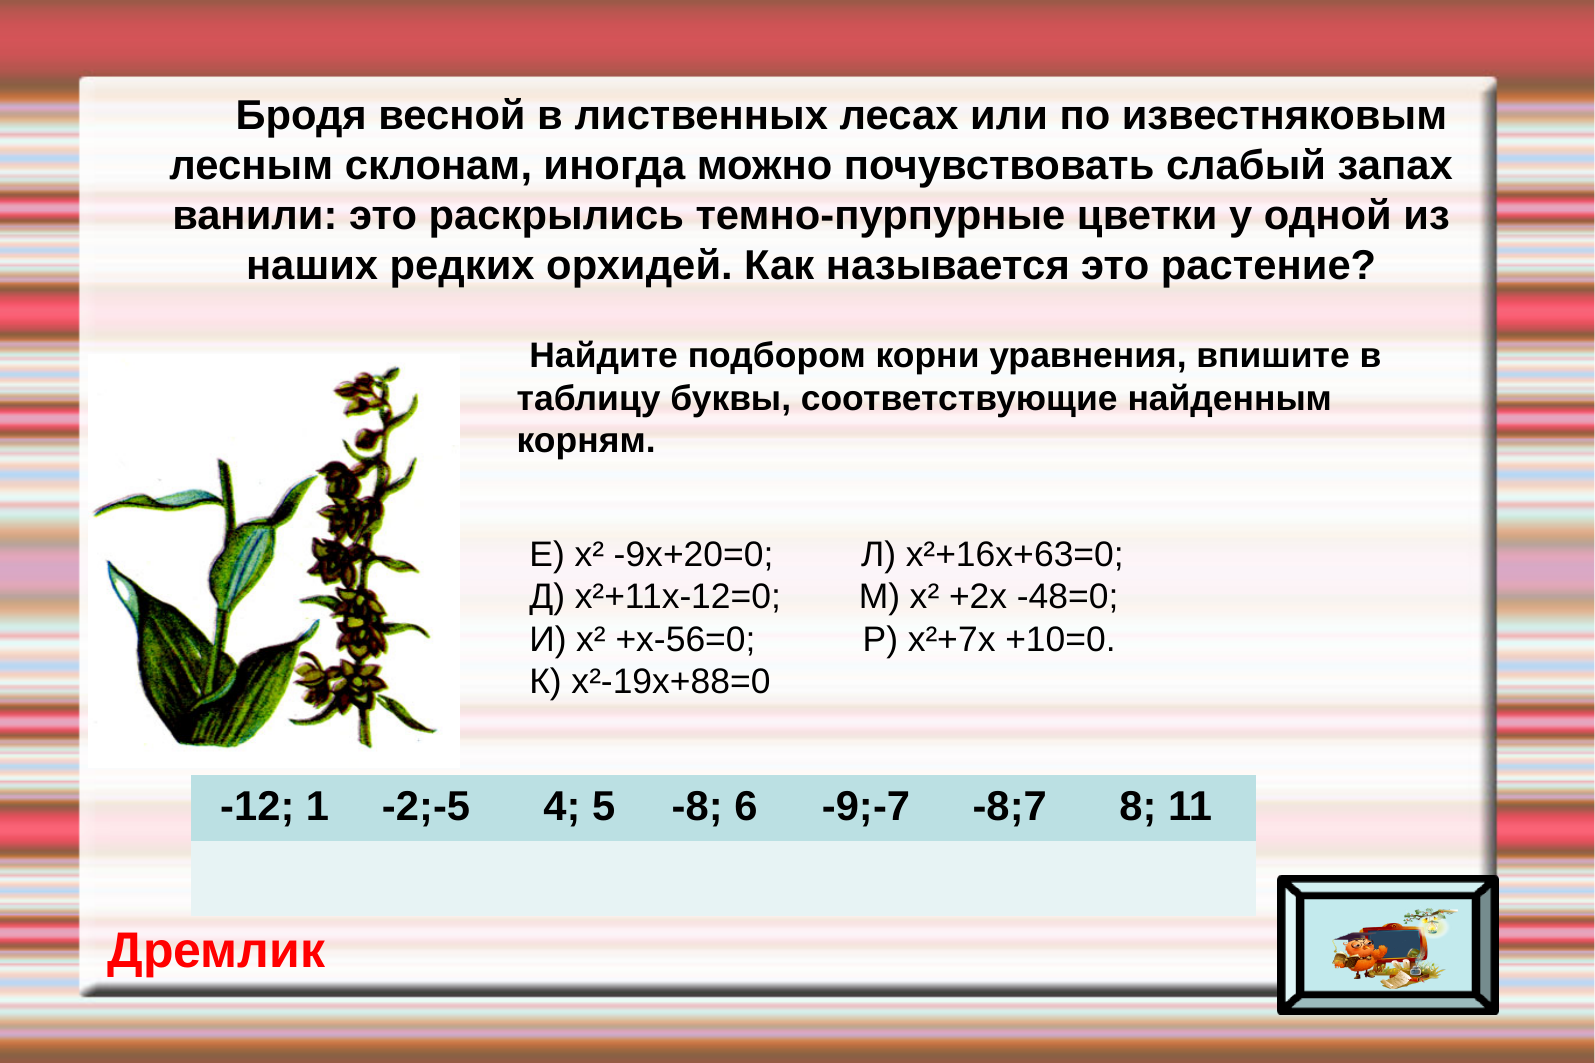

Бродя весной в лиственных лесах или по известняковым лесным склонам, иногда можно почувствовать слабый запах ванили: это раскрылись темно-пурпурные цветки у одной из наших редких орхидей. Как называется это растение?
Найдите подбором корни уравнения, впишите в таблицу буквы, соответствующие найденным корням.
Е) х² -9х+20=0; Л) х²+16х+63=0;
Д) х²+11х-12=0; М) х² +2х -48=0;
И) х² +х-56=0; Р) х²+7х +10=0.
К) х²-19х+88=0
| -12; 1 | -2;-5 | 4; 5 | -8; 6 | -9;-7 | -8;7 | 8; 11 |
| --- | --- | --- | --- | --- | --- | --- |
| | | | | | | |
Дремлик